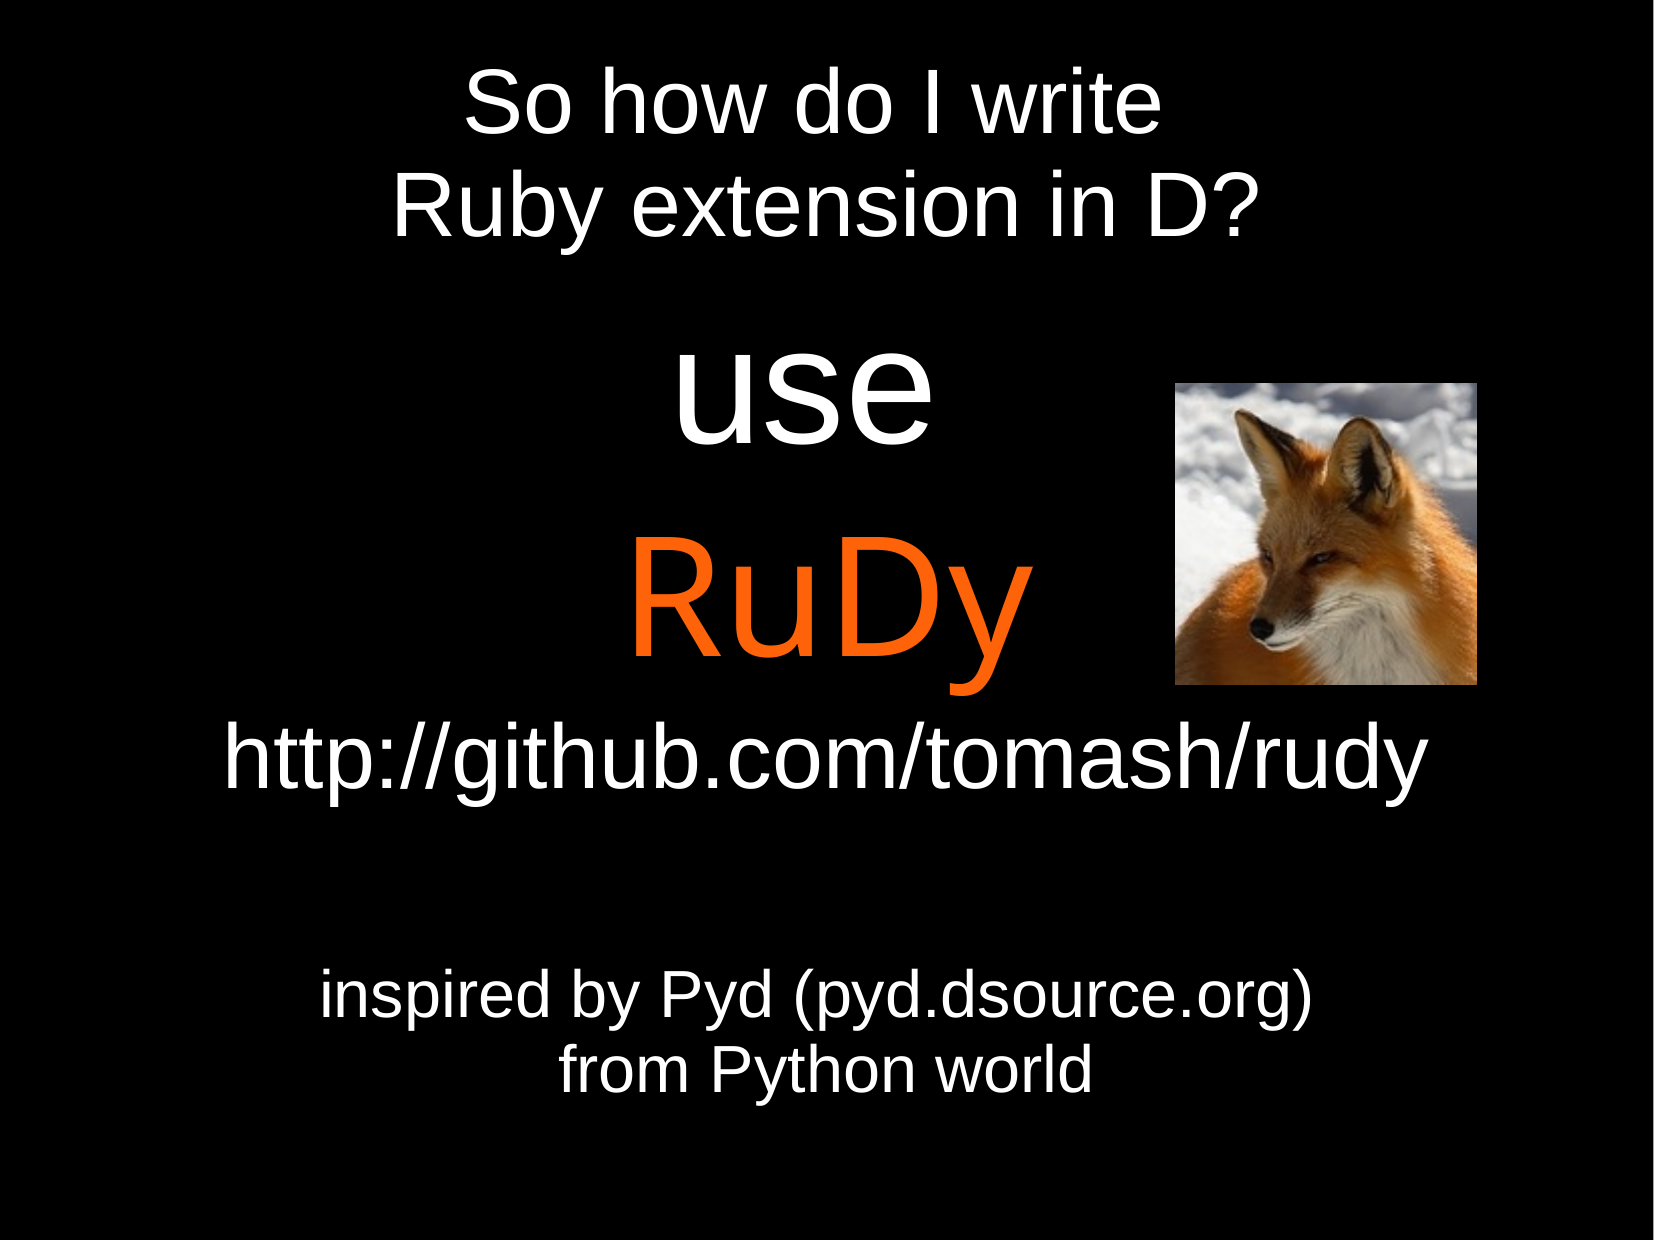

# So how do I write Ruby extension in D?
use
RuDy
http://github.com/tomash/rudy
inspired by Pyd (pyd.dsource.org)
from Python world